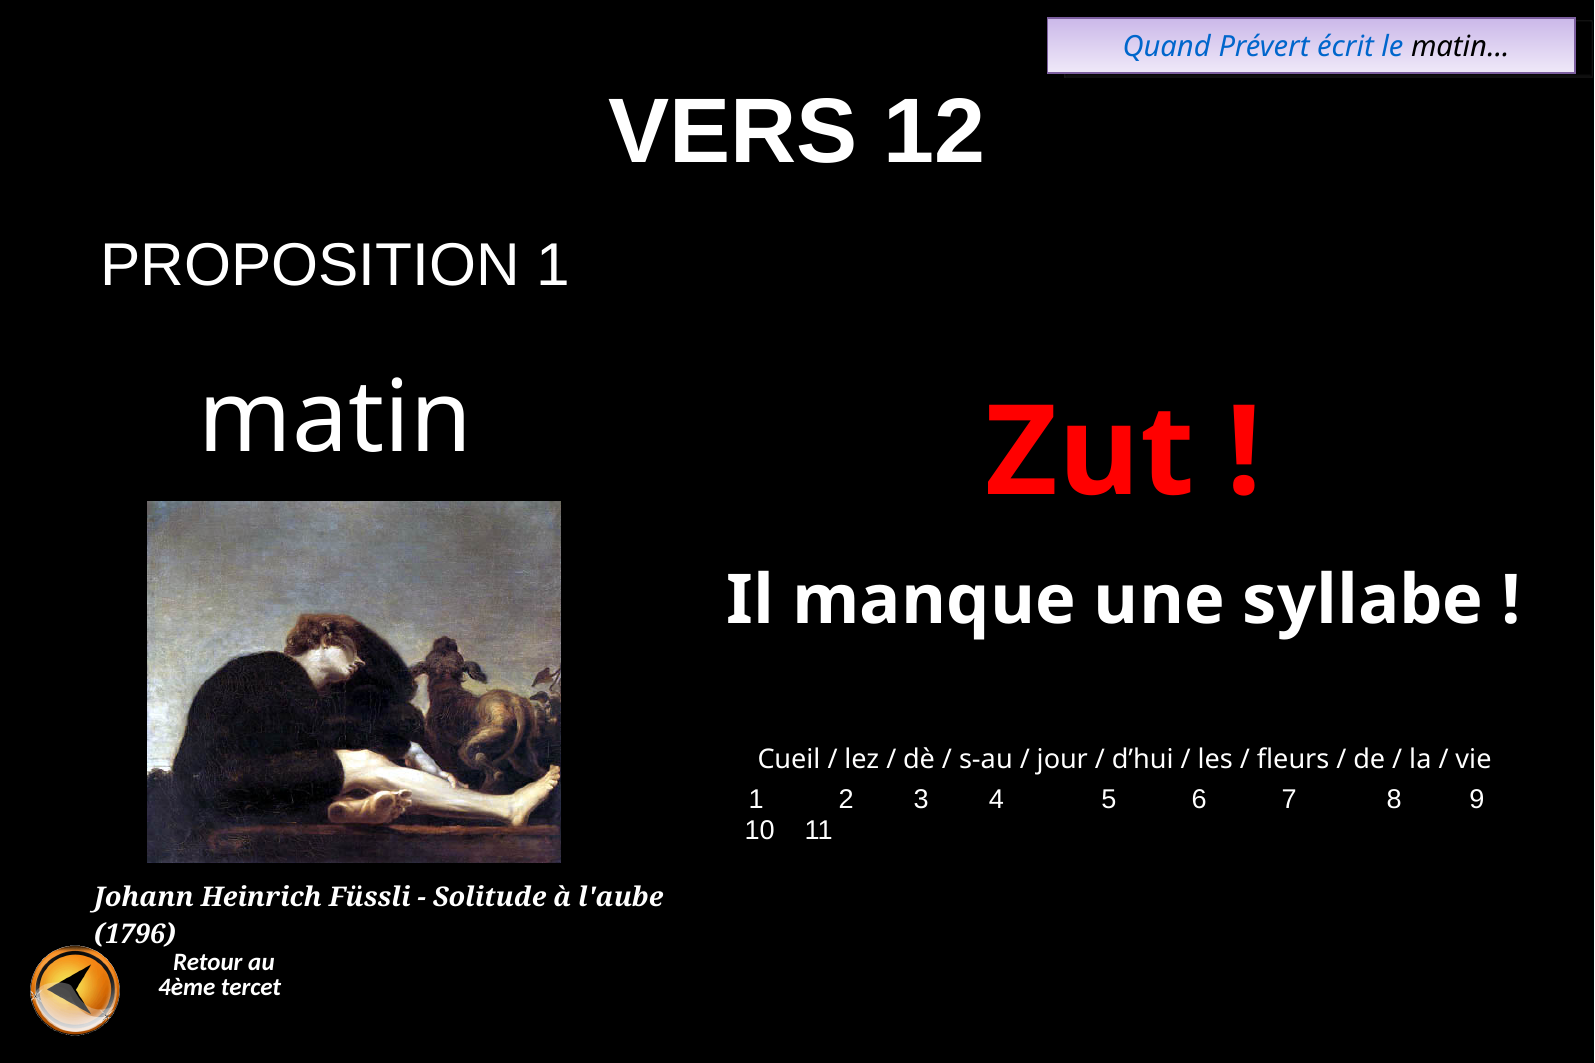

Quand Prévert écrit le matin...
# VERS 12
PROPOSITION 1
matin
Zut !
Il manque une syllabe !
Cueil / lez / dè / s-au / jour / d’hui / les / fleurs / de / la / vie
 1 2 3 4 5 6 7 8 9 10 11
Johann Heinrich Füssli - Solitude à l'aube (1796)
Retour au 4ème tercet